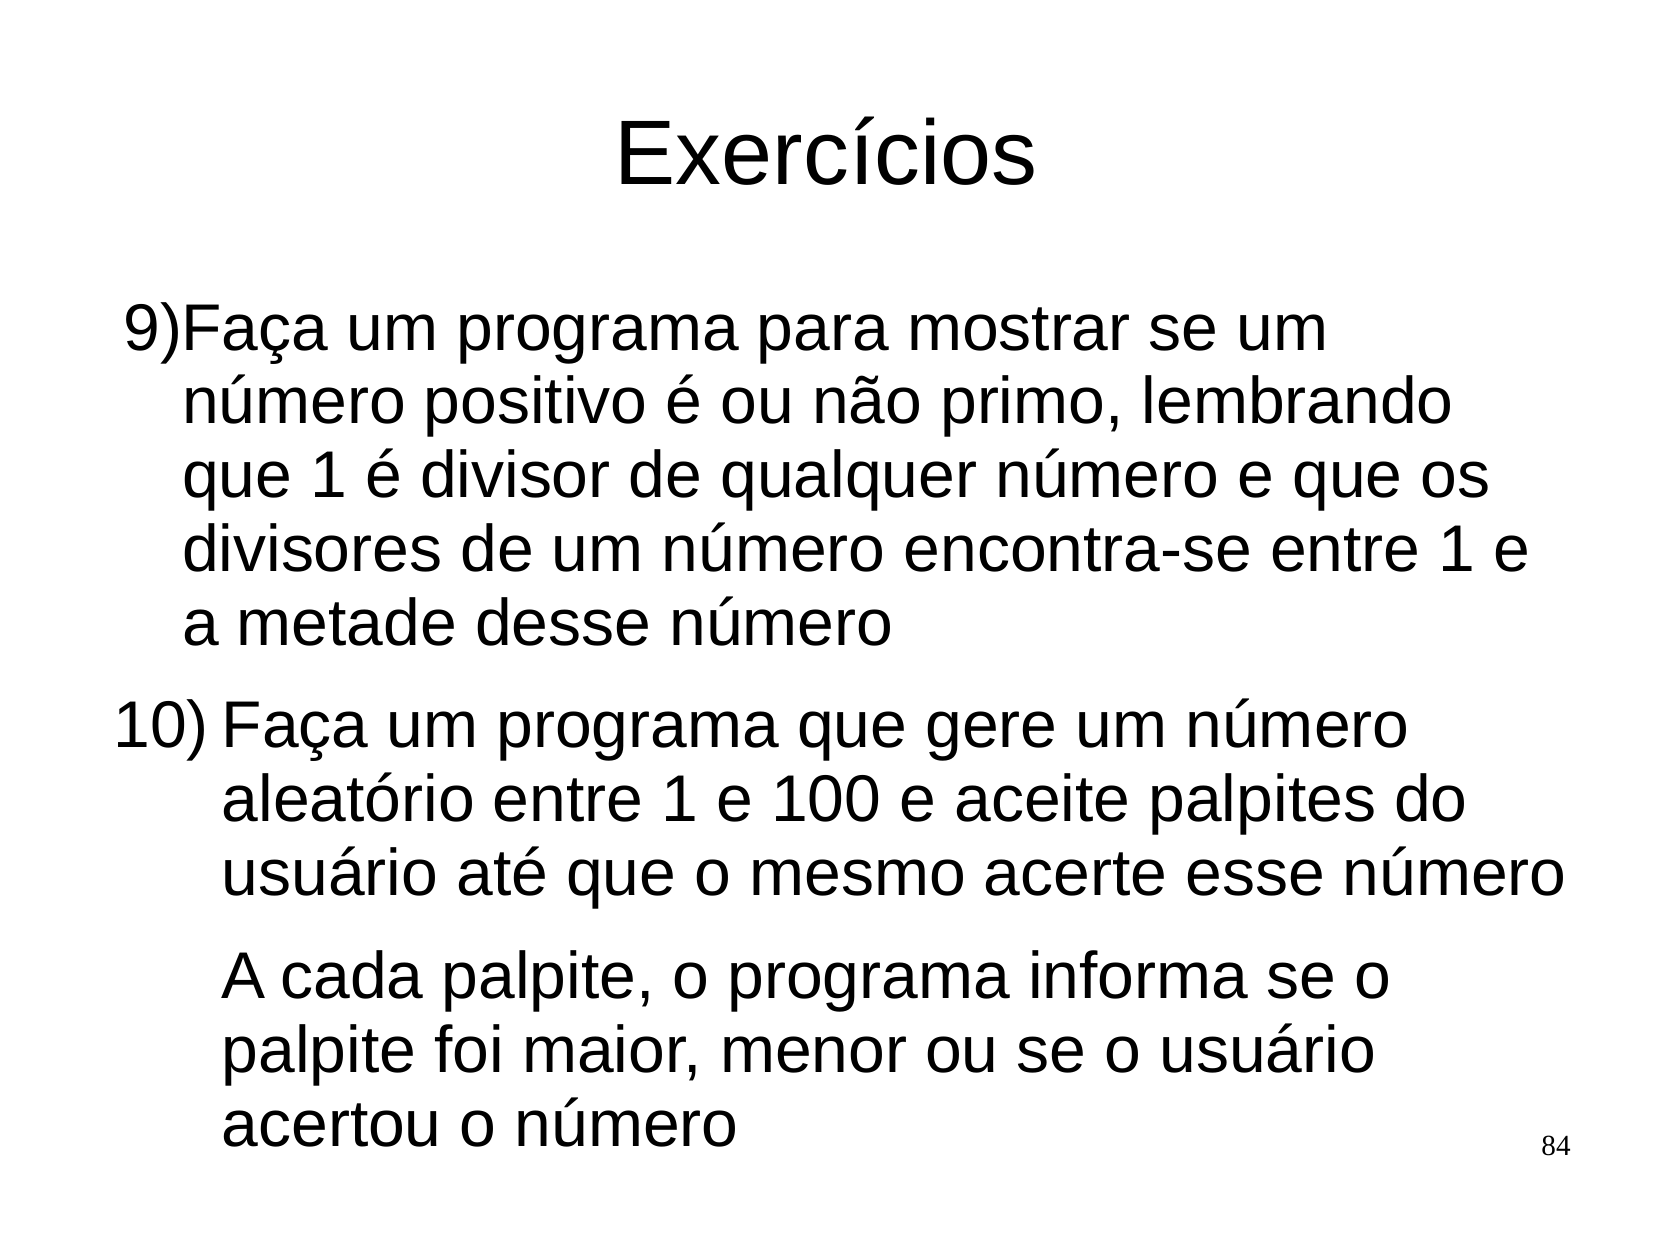

# Exercícios
Faça um programa para mostrar se um número positivo é ou não primo, lembrando que 1 é divisor de qualquer número e que os divisores de um número encontra-se entre 1 e a metade desse número
Faça um programa que gere um número aleatório entre 1 e 100 e aceite palpites do usuário até que o mesmo acerte esse número
A cada palpite, o programa informa se o palpite foi maior, menor ou se o usuário acertou o número
84